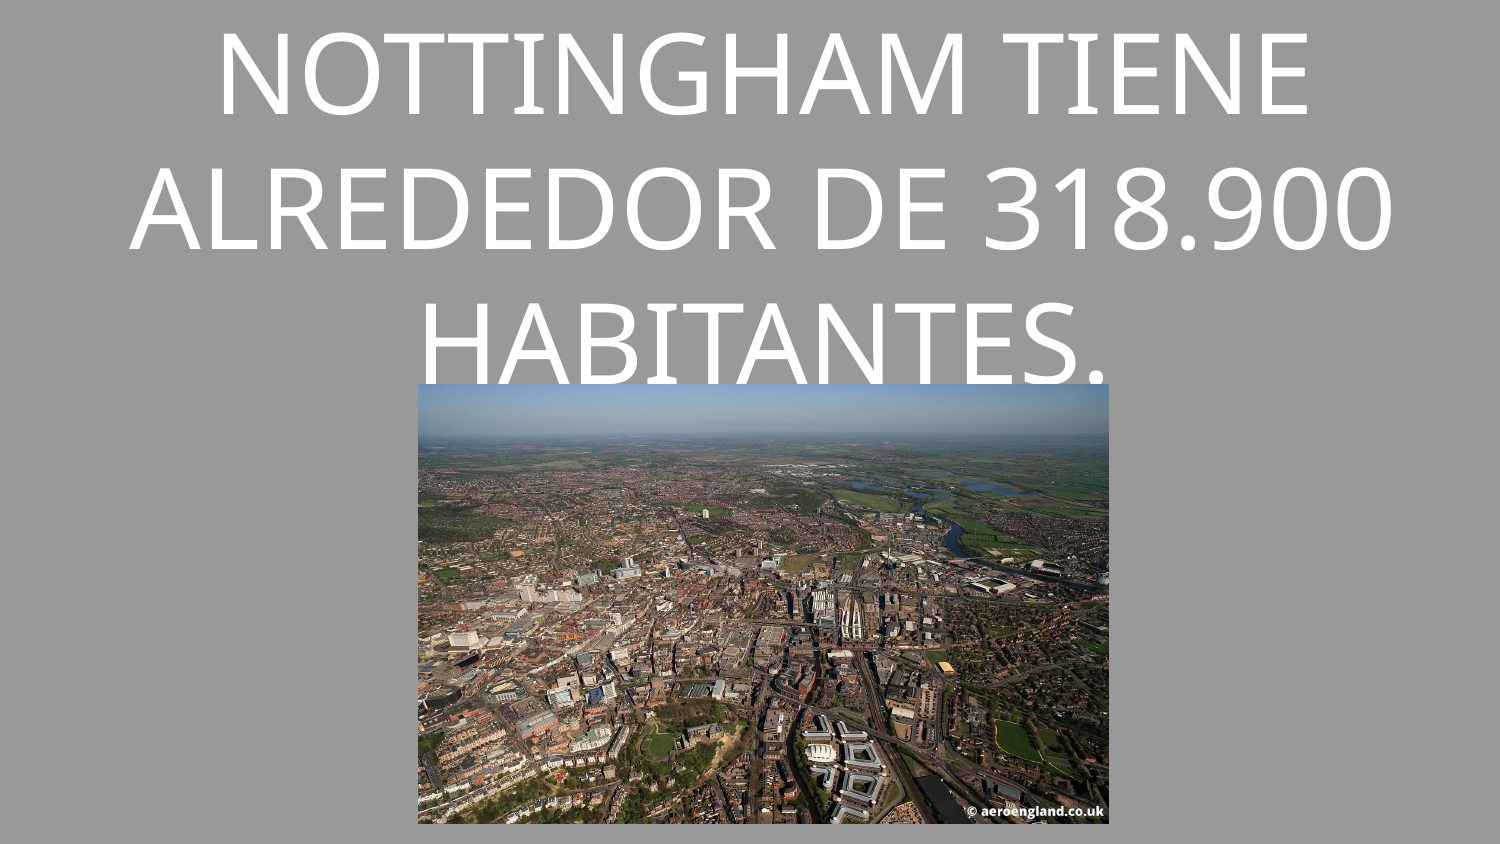

# NOTTINGHAM TIENE ALREDEDOR DE 318.900 HABITANTES.